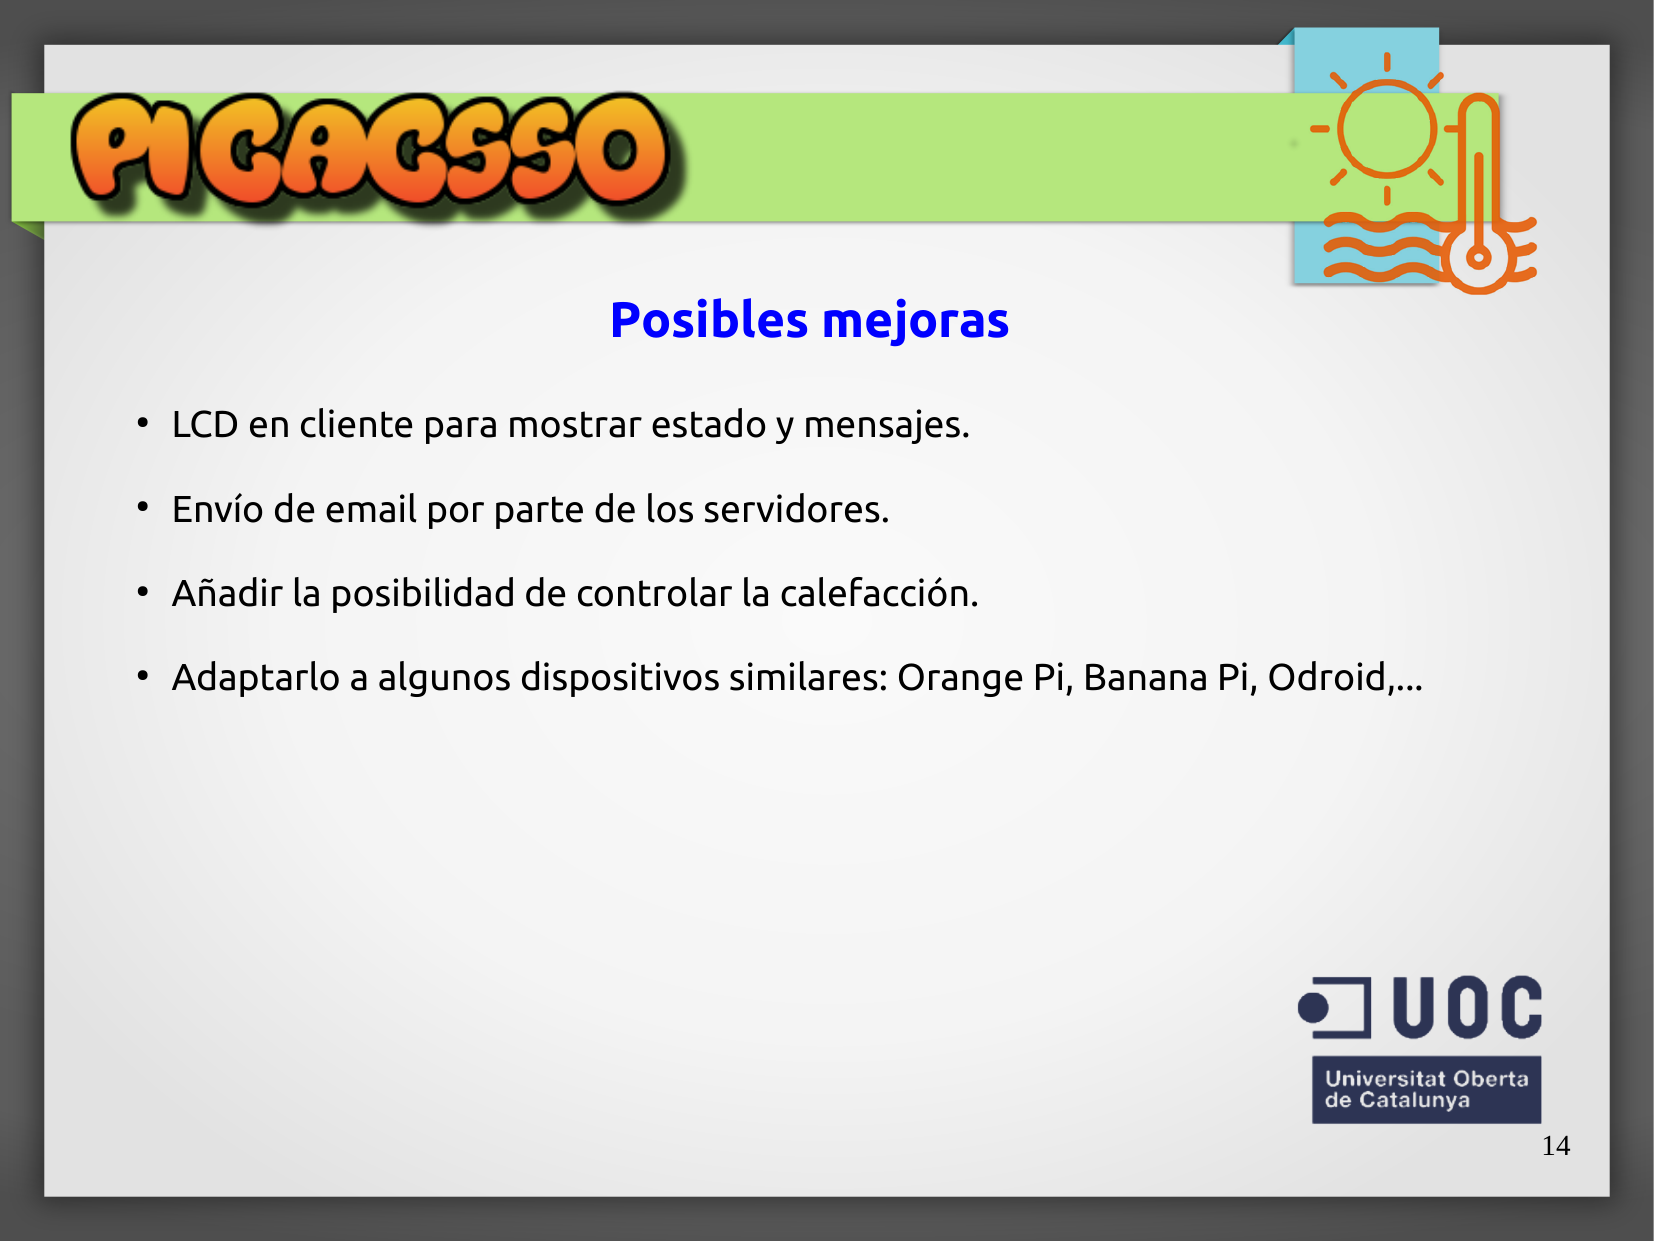

Posibles mejoras
LCD en cliente para mostrar estado y mensajes.
Envío de email por parte de los servidores.
Añadir la posibilidad de controlar la calefacción.
Adaptarlo a algunos dispositivos similares: Orange Pi, Banana Pi, Odroid,...
14